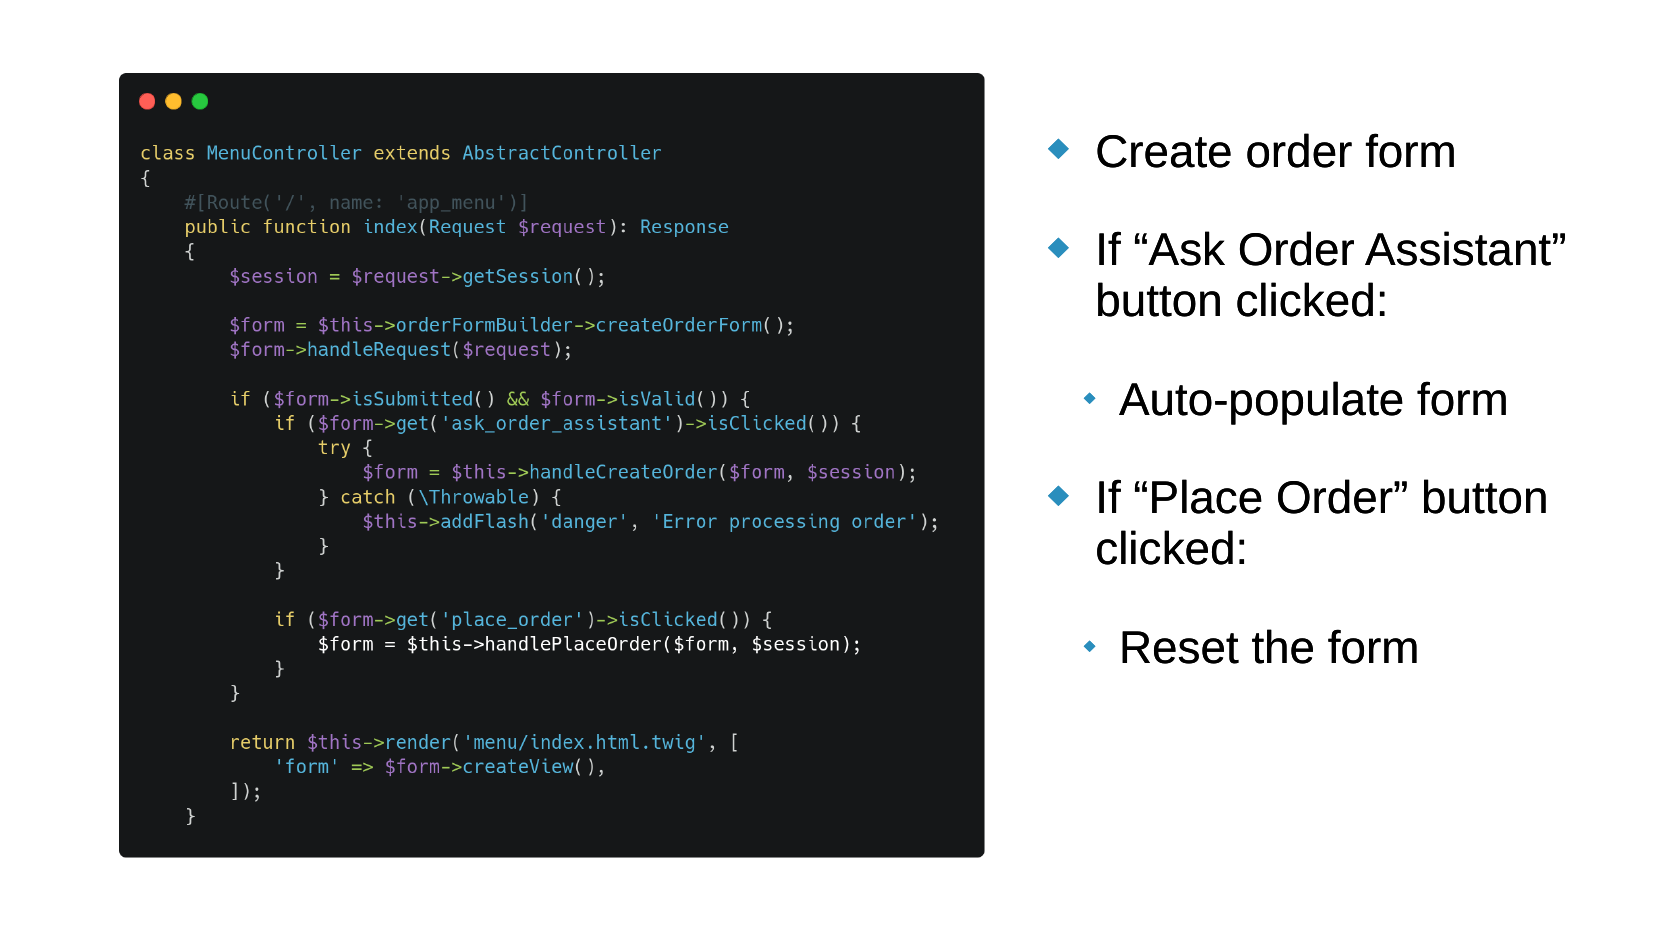

Create order form
If “Ask Order Assistant” button clicked:
Auto-populate form
If “Place Order” button clicked:
Reset the form
Create order form
If “Ask Order Assistant” button clicked:
Auto-populate form
If “Place Order” button clicked:
Reset the form